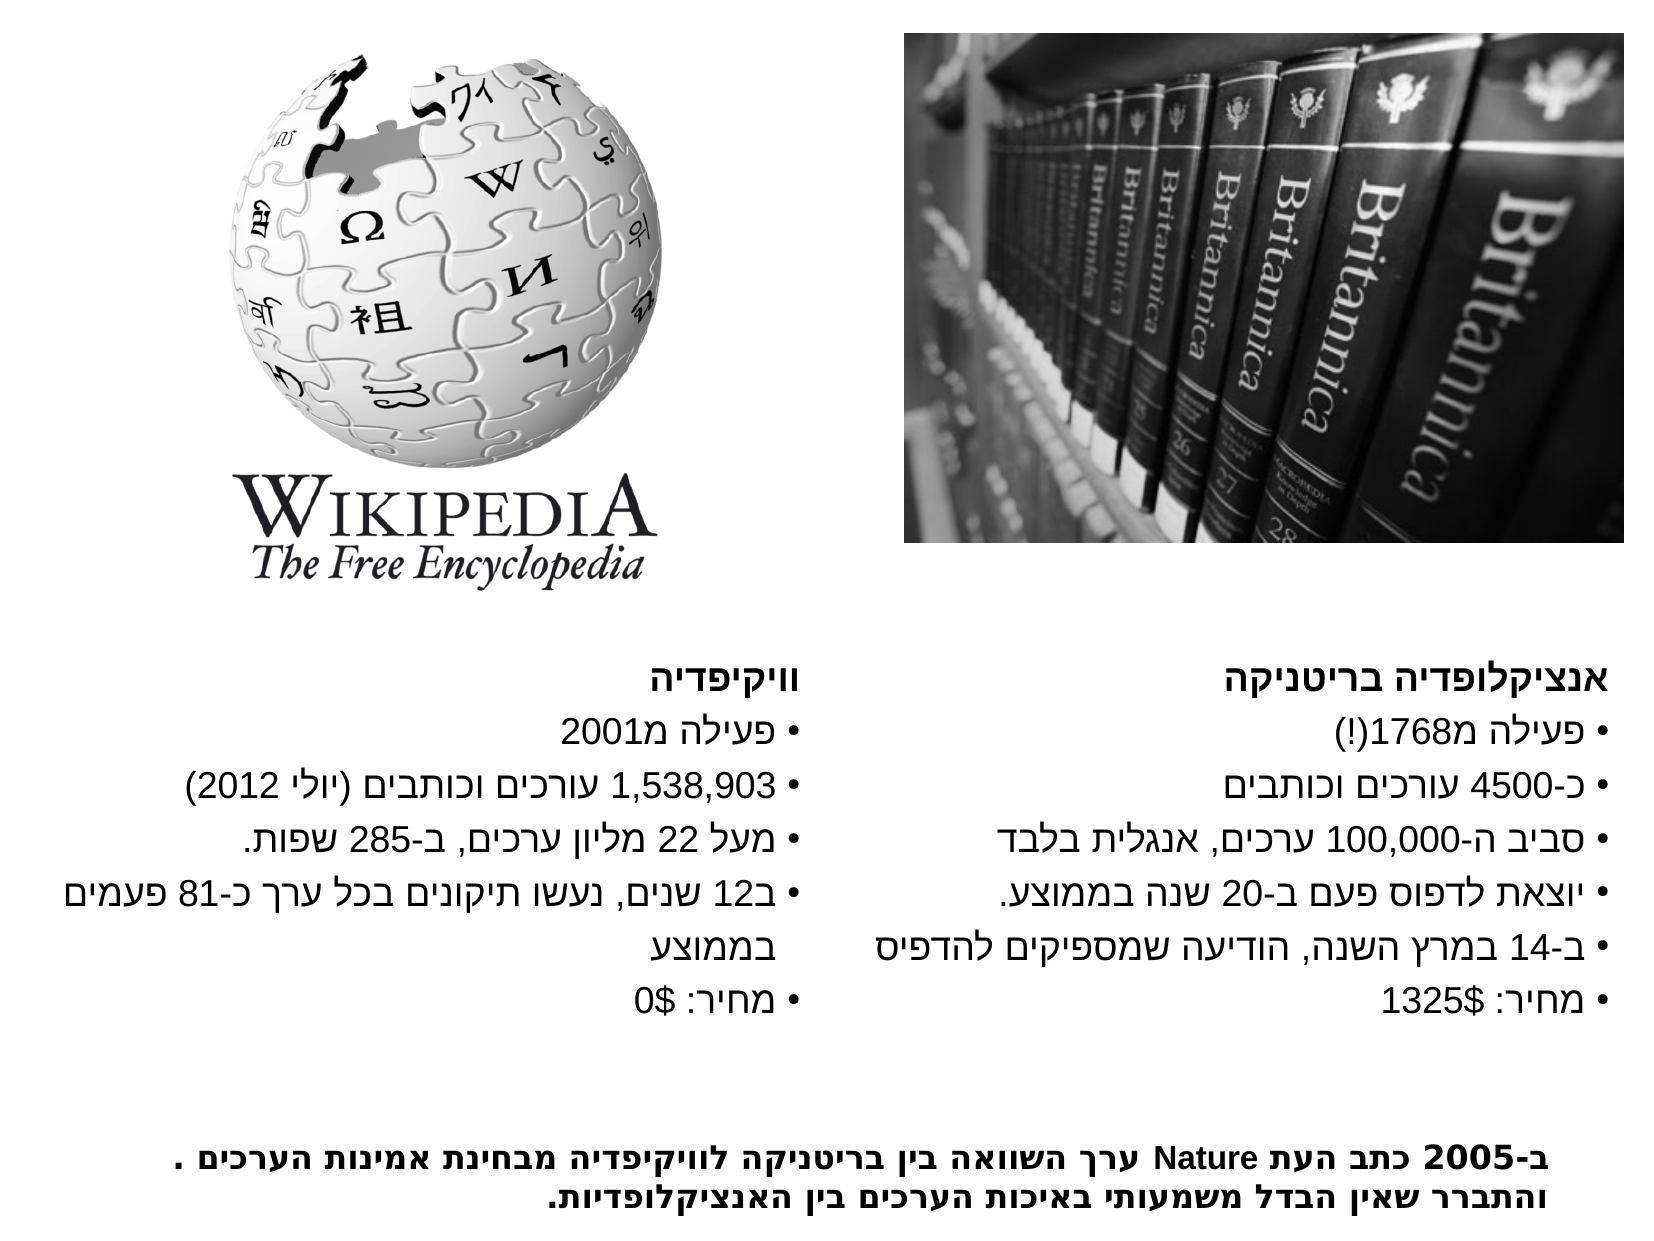

אנציקלופדיה בריטניקה
 פעילה מ1768(!)
 כ-4500 עורכים וכותבים
 סביב ה-100,000 ערכים, אנגלית בלבד
 יוצאת לדפוס פעם ב-20 שנה בממוצע.
 ב-14 במרץ השנה, הודיעה שמספיקים להדפיס
 מחיר: 1325$
וויקיפדיה
 פעילה מ2001
 1,538,903 עורכים וכותבים (יולי 2012)
 מעל 22 מליון ערכים, ב-285 שפות.
 ב12 שנים, נעשו תיקונים בכל ערך כ-81 פעמים
 בממוצע
 מחיר: 0$
ב-2005 כתב העת Nature ערך השוואה בין בריטניקה לוויקיפדיה מבחינת אמינות הערכים . והתברר שאין הבדל משמעותי באיכות הערכים בין האנציקלופדיות.